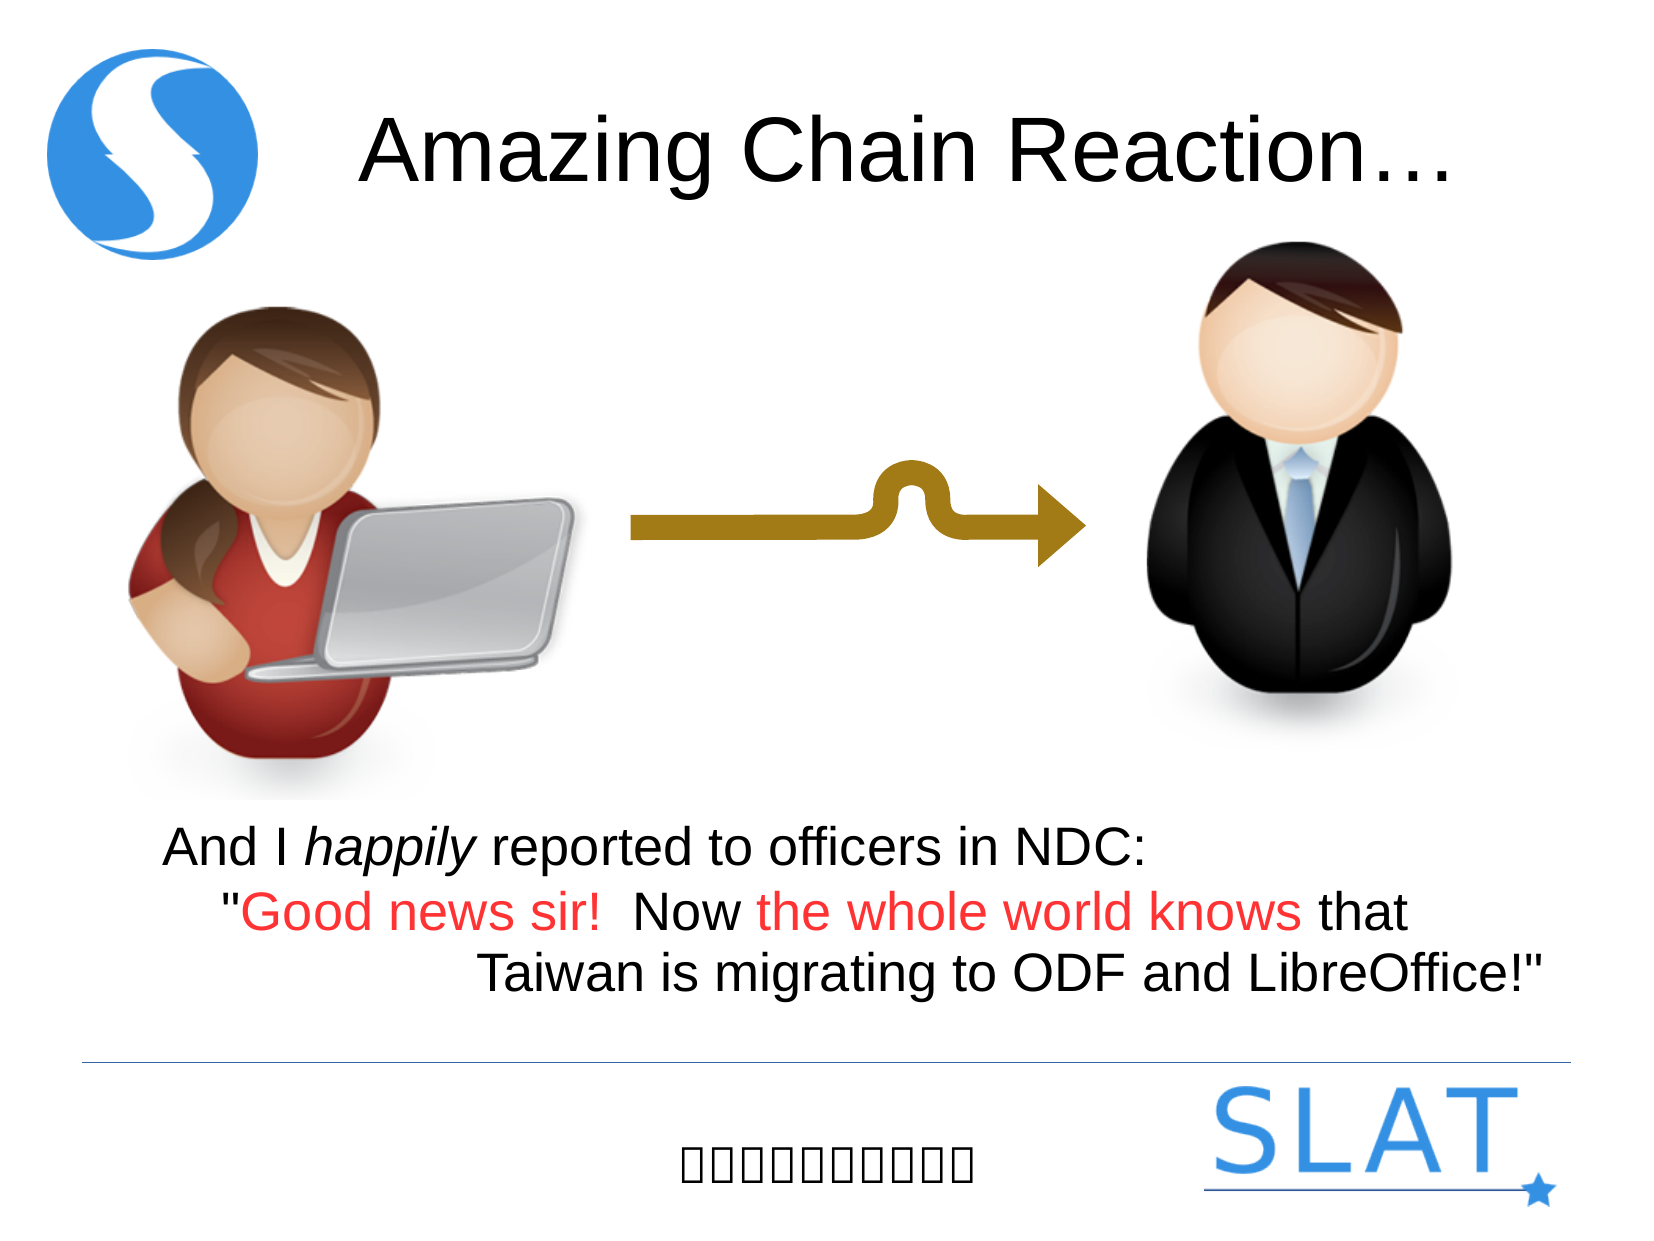

# Amazing Chain Reaction…
And I happily reported to officers in NDC:
"Good news sir! Now the whole world knows that
 Taiwan is migrating to ODF and LibreOffice!"
LibreOffice Brno 2016 Conference Presentation